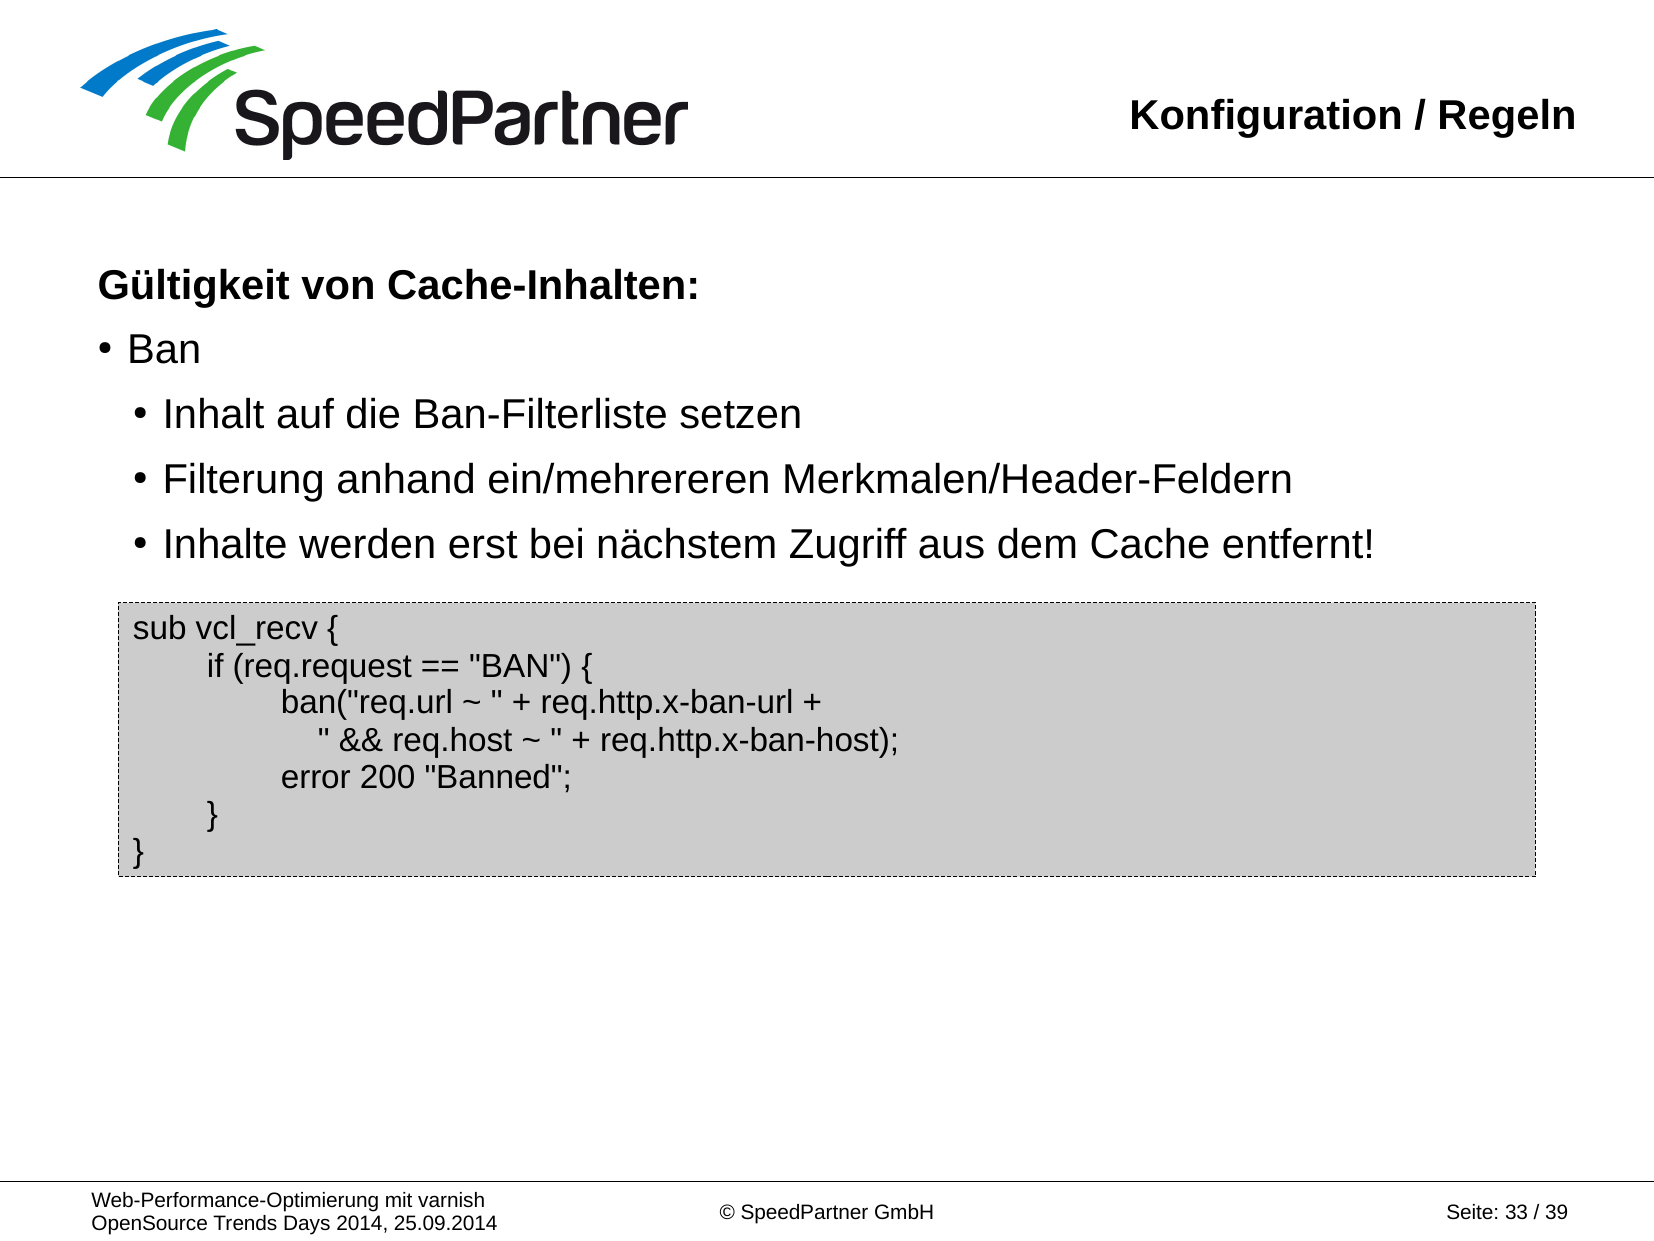

# Konfiguration / Regeln
Gültigkeit von Cache-Inhalten:
Ban
Inhalt auf die Ban-Filterliste setzen
Filterung anhand ein/mehrereren Merkmalen/Header-Feldern
Inhalte werden erst bei nächstem Zugriff aus dem Cache entfernt!
sub vcl_recv {
 if (req.request == "BAN") {
 ban("req.url ~ " + req.http.x-ban-url +
 " && req.host ~ " + req.http.x-ban-host);
 error 200 "Banned";
 }
}